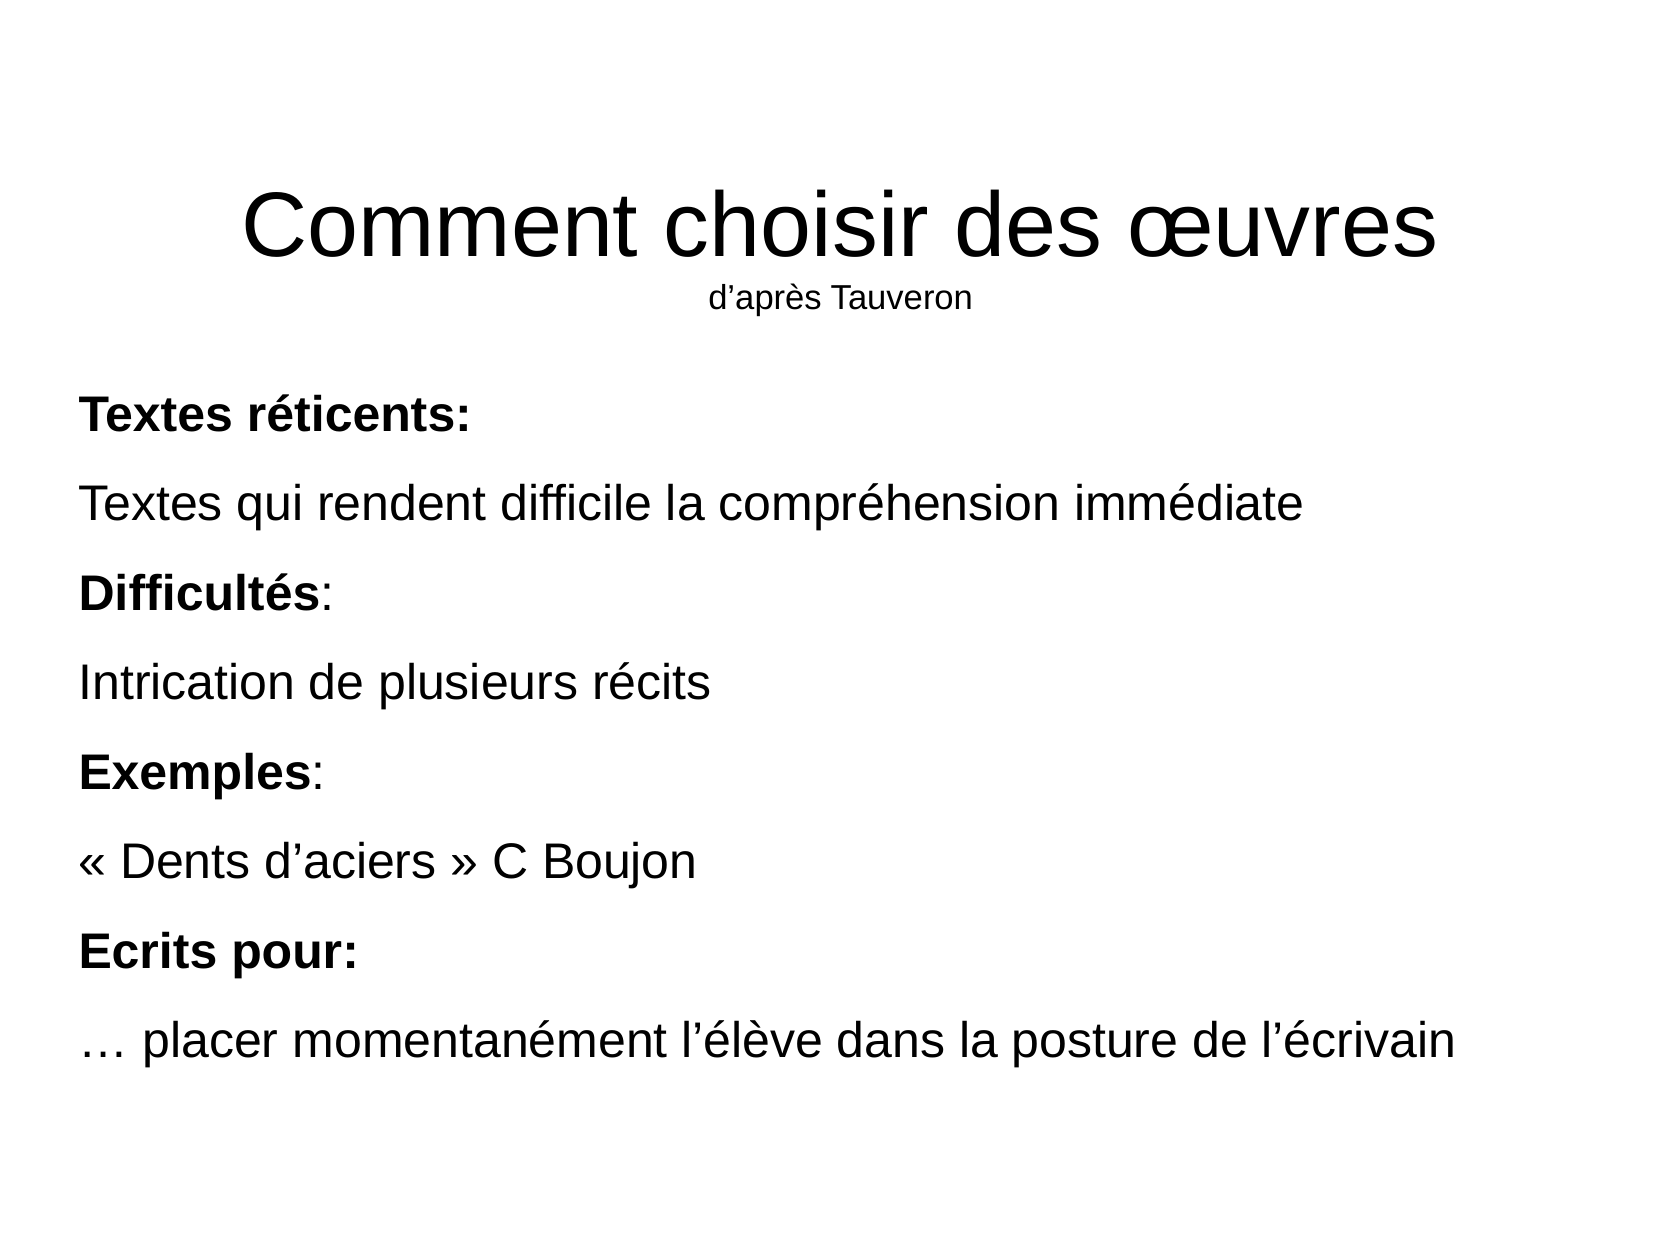

# Comment choisir des œuvres d’après Tauveron
Textes réticents:
Textes qui rendent difficile la compréhension immédiate
Difficultés:
Intrication de plusieurs récits
Exemples:
« Dents d’aciers » C Boujon
Ecrits pour:
… placer momentanément l’élève dans la posture de l’écrivain